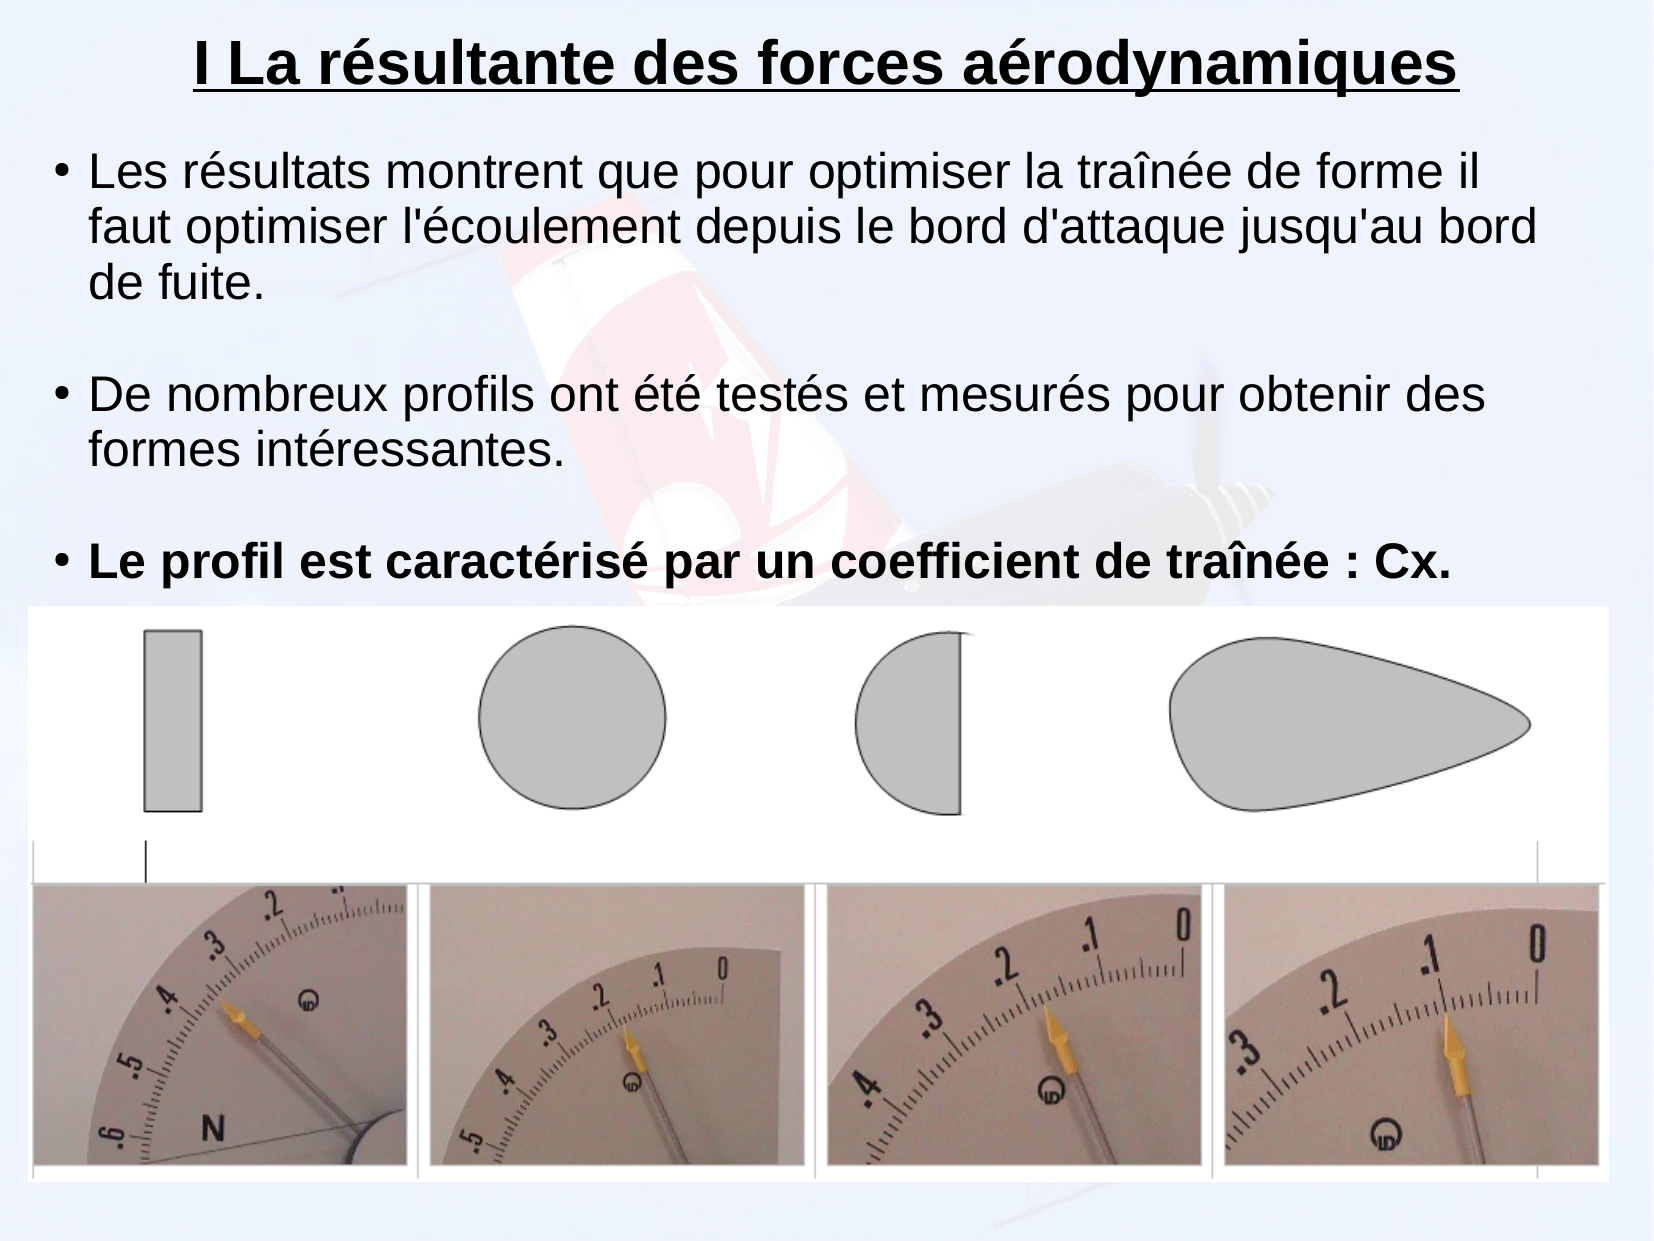

# I La résultante des forces aérodynamiques
Les résultats montrent que pour optimiser la traînée de forme il faut optimiser l'écoulement depuis le bord d'attaque jusqu'au bord de fuite.
De nombreux profils ont été testés et mesurés pour obtenir des formes intéressantes.
Le profil est caractérisé par un coefficient de traînée : Cx.
32